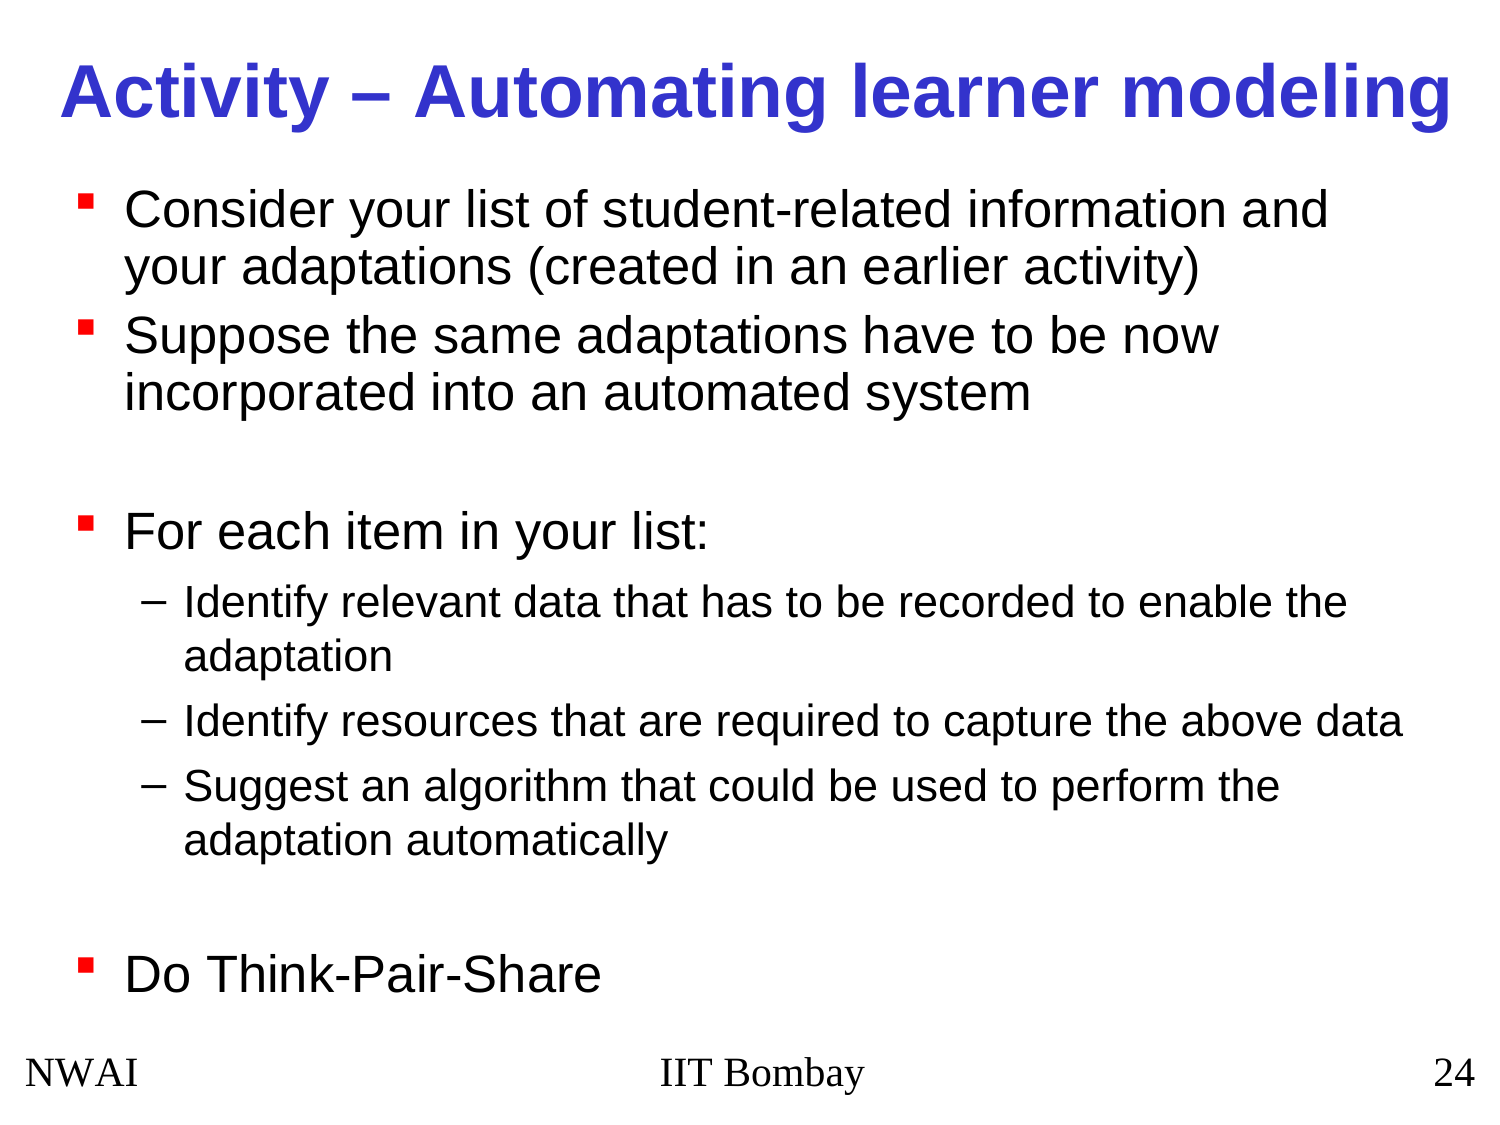

# Activity – Automating learner modeling
Consider your list of student-related information and your adaptations (created in an earlier activity)
Suppose the same adaptations have to be now incorporated into an automated system
For each item in your list:
Identify relevant data that has to be recorded to enable the adaptation
Identify resources that are required to capture the above data
Suggest an algorithm that could be used to perform the adaptation automatically
Do Think-Pair-Share
NWAI
IIT Bombay
24